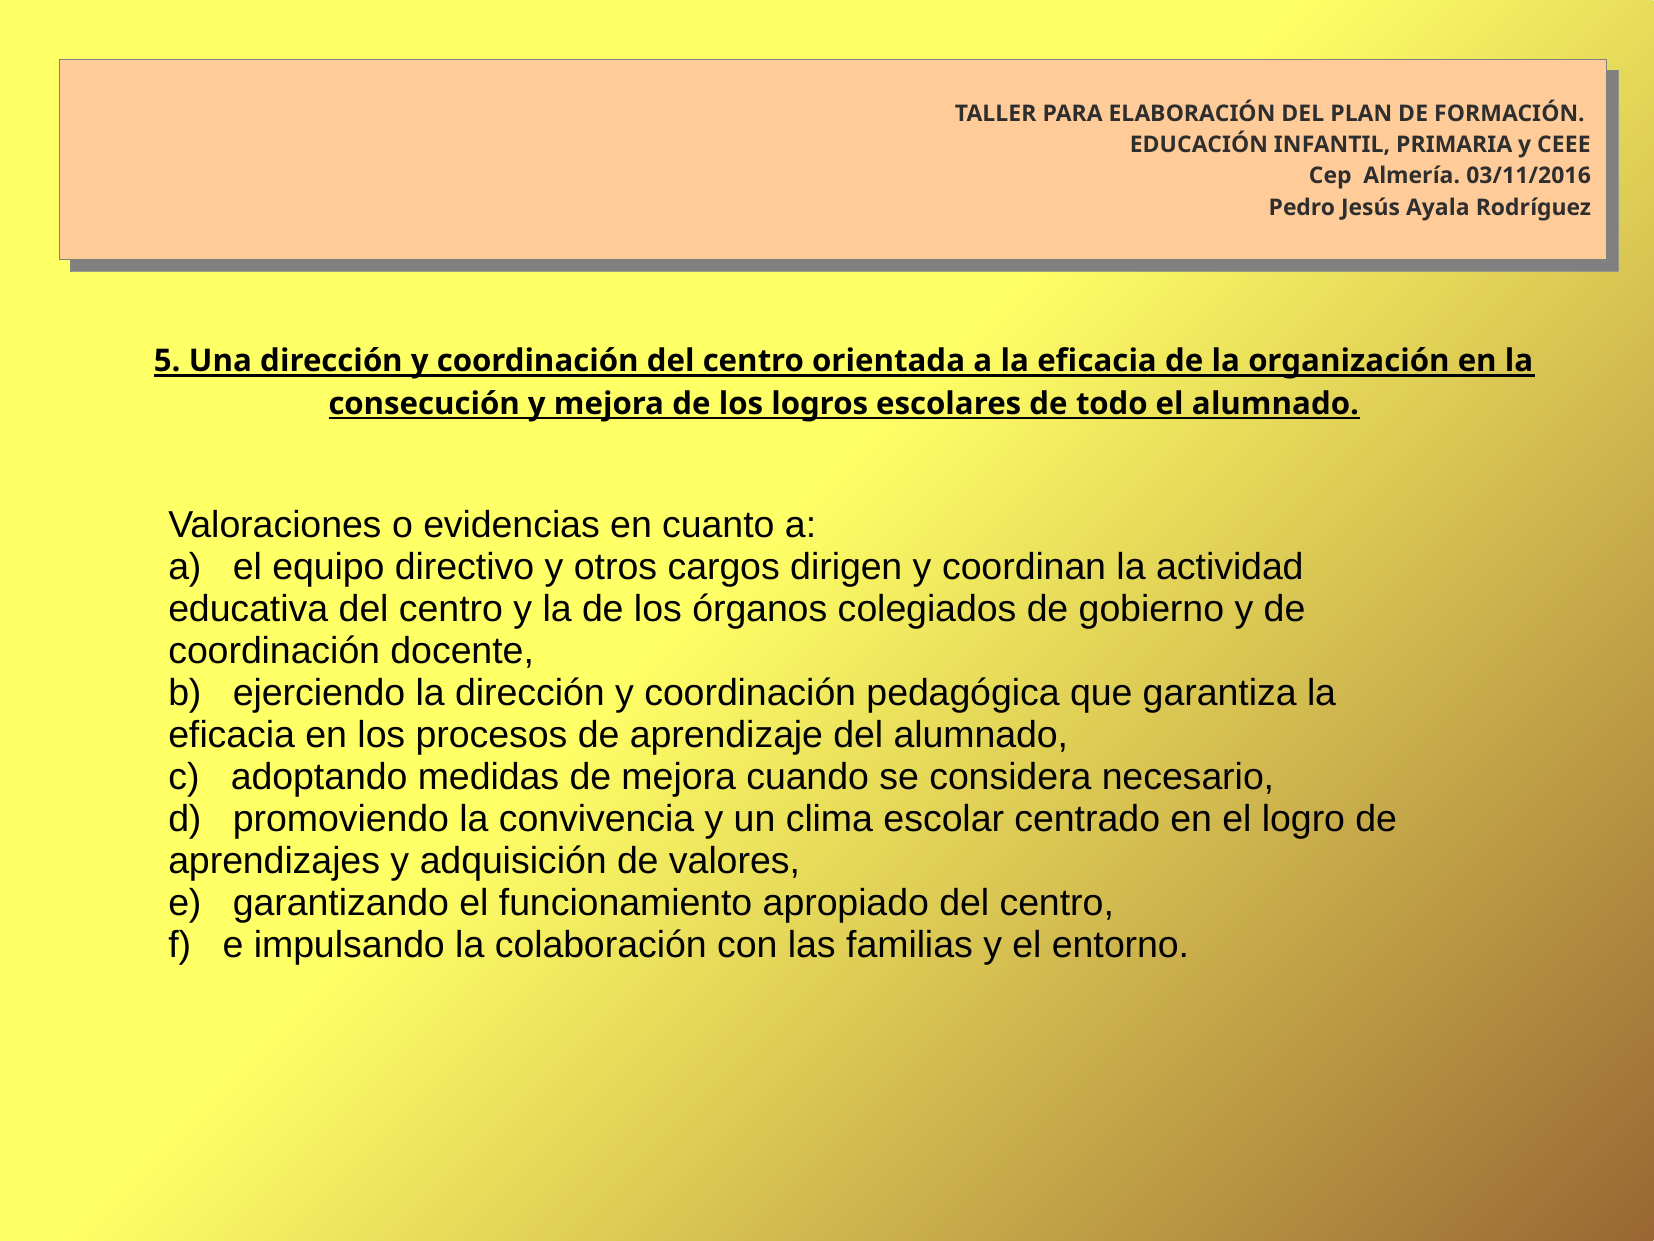

TALLER PARA ELABORACIÓN DEL PLAN DE FORMACIÓN.
EDUCACIÓN INFANTIL, PRIMARIA y CEEE
Cep Almería. 03/11/2016
Pedro Jesús Ayala Rodríguez
5. Una dirección y coordinación del centro orientada a la eficacia de la organización en la consecución y mejora de los logros escolares de todo el alumnado.
Valoraciones o evidencias en cuanto a:
a)   el equipo directivo y otros cargos dirigen y coordinan la actividad educativa del centro y la de los órganos colegiados de gobierno y de coordinación docente,
b)   ejerciendo la dirección y coordinación pedagógica que garantiza la eficacia en los procesos de aprendizaje del alumnado,
c)   adoptando medidas de mejora cuando se considera necesario,
d)   promoviendo la convivencia y un clima escolar centrado en el logro de aprendizajes y adquisición de valores,
e)   garantizando el funcionamiento apropiado del centro,
f)   e impulsando la colaboración con las familias y el entorno.